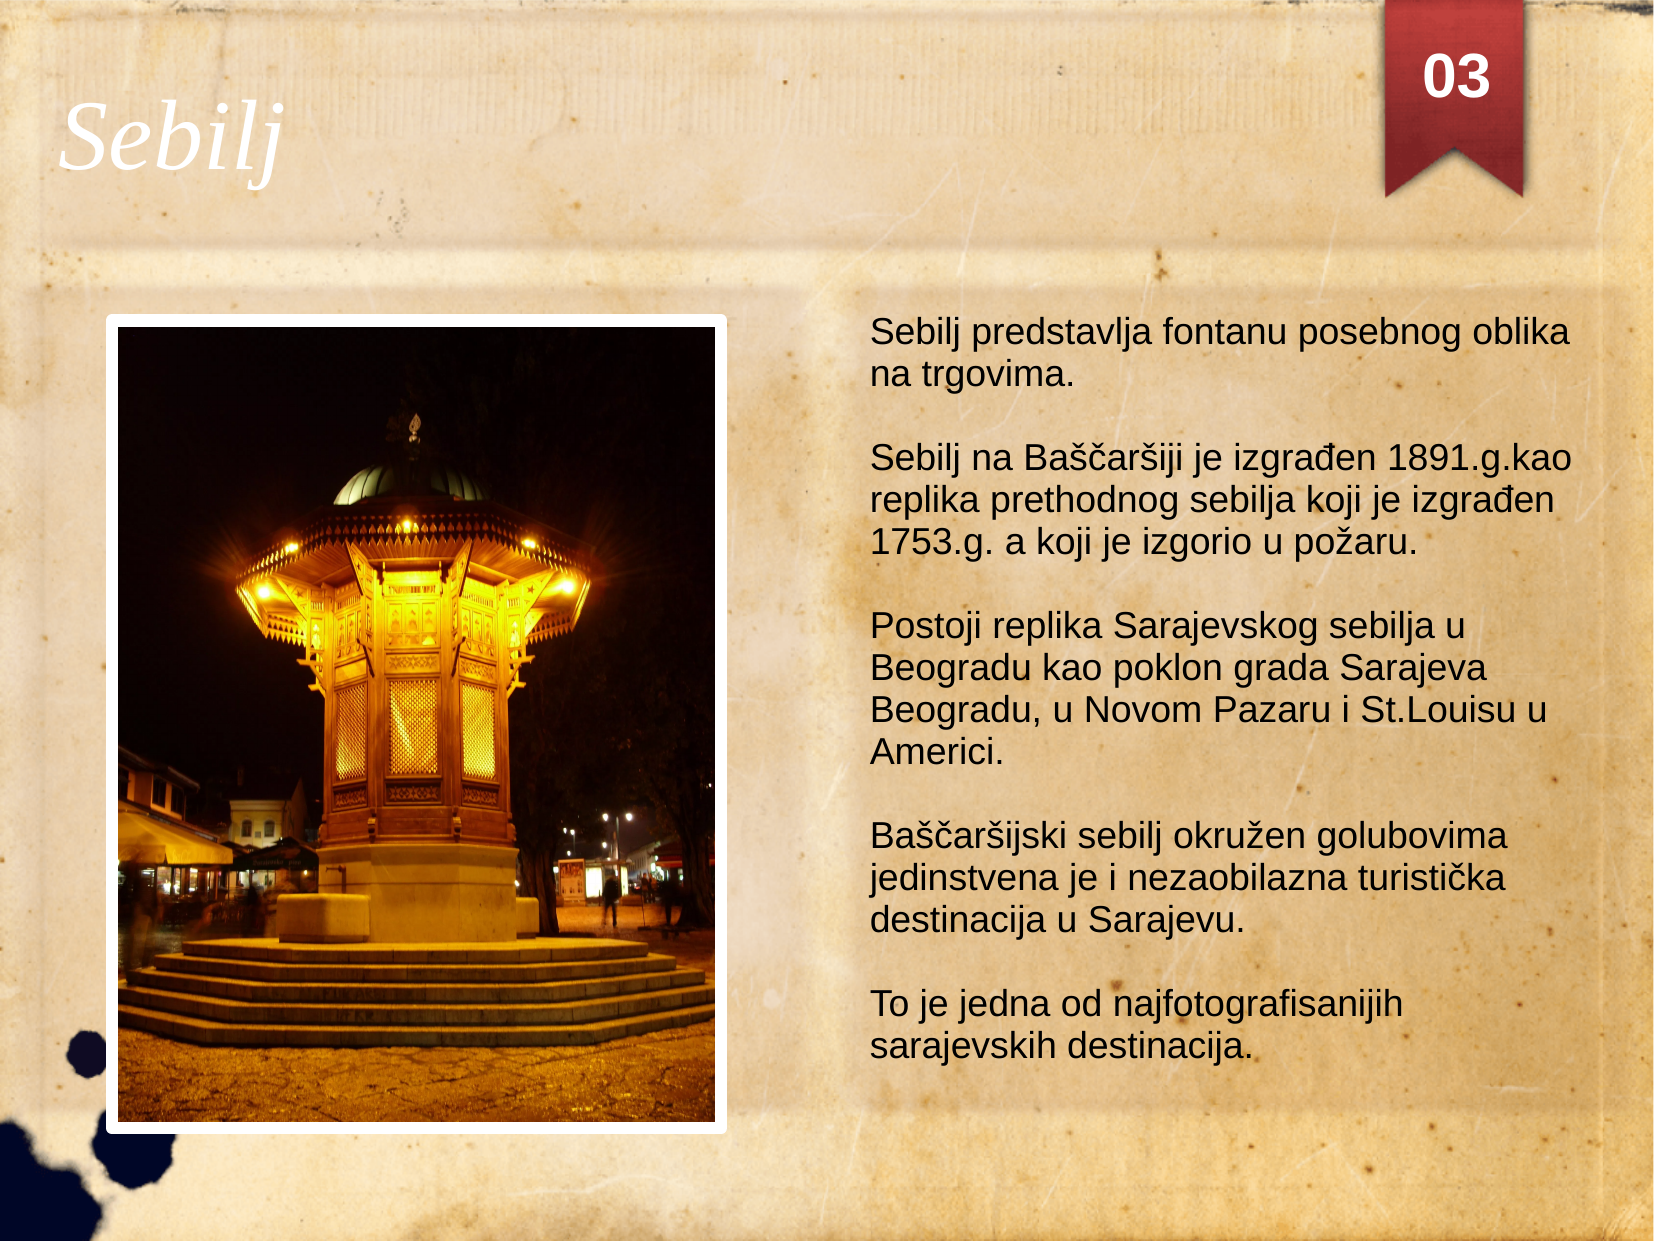

03
# Sebilj
Sebilj predstavlja fontanu posebnog oblika na trgovima.
Sebilj na Baščaršiji je izgrađen 1891.g.kao replika prethodnog sebilja koji je izgrađen 1753.g. a koji je izgorio u požaru.
Postoji replika Sarajevskog sebilja u Beogradu kao poklon grada Sarajeva Beogradu, u Novom Pazaru i St.Louisu u Americi.
Baščaršijski sebilj okružen golubovima jedinstvena je i nezaobilazna turistička destinacija u Sarajevu.
To je jedna od najfotografisanijih sarajevskih destinacija.